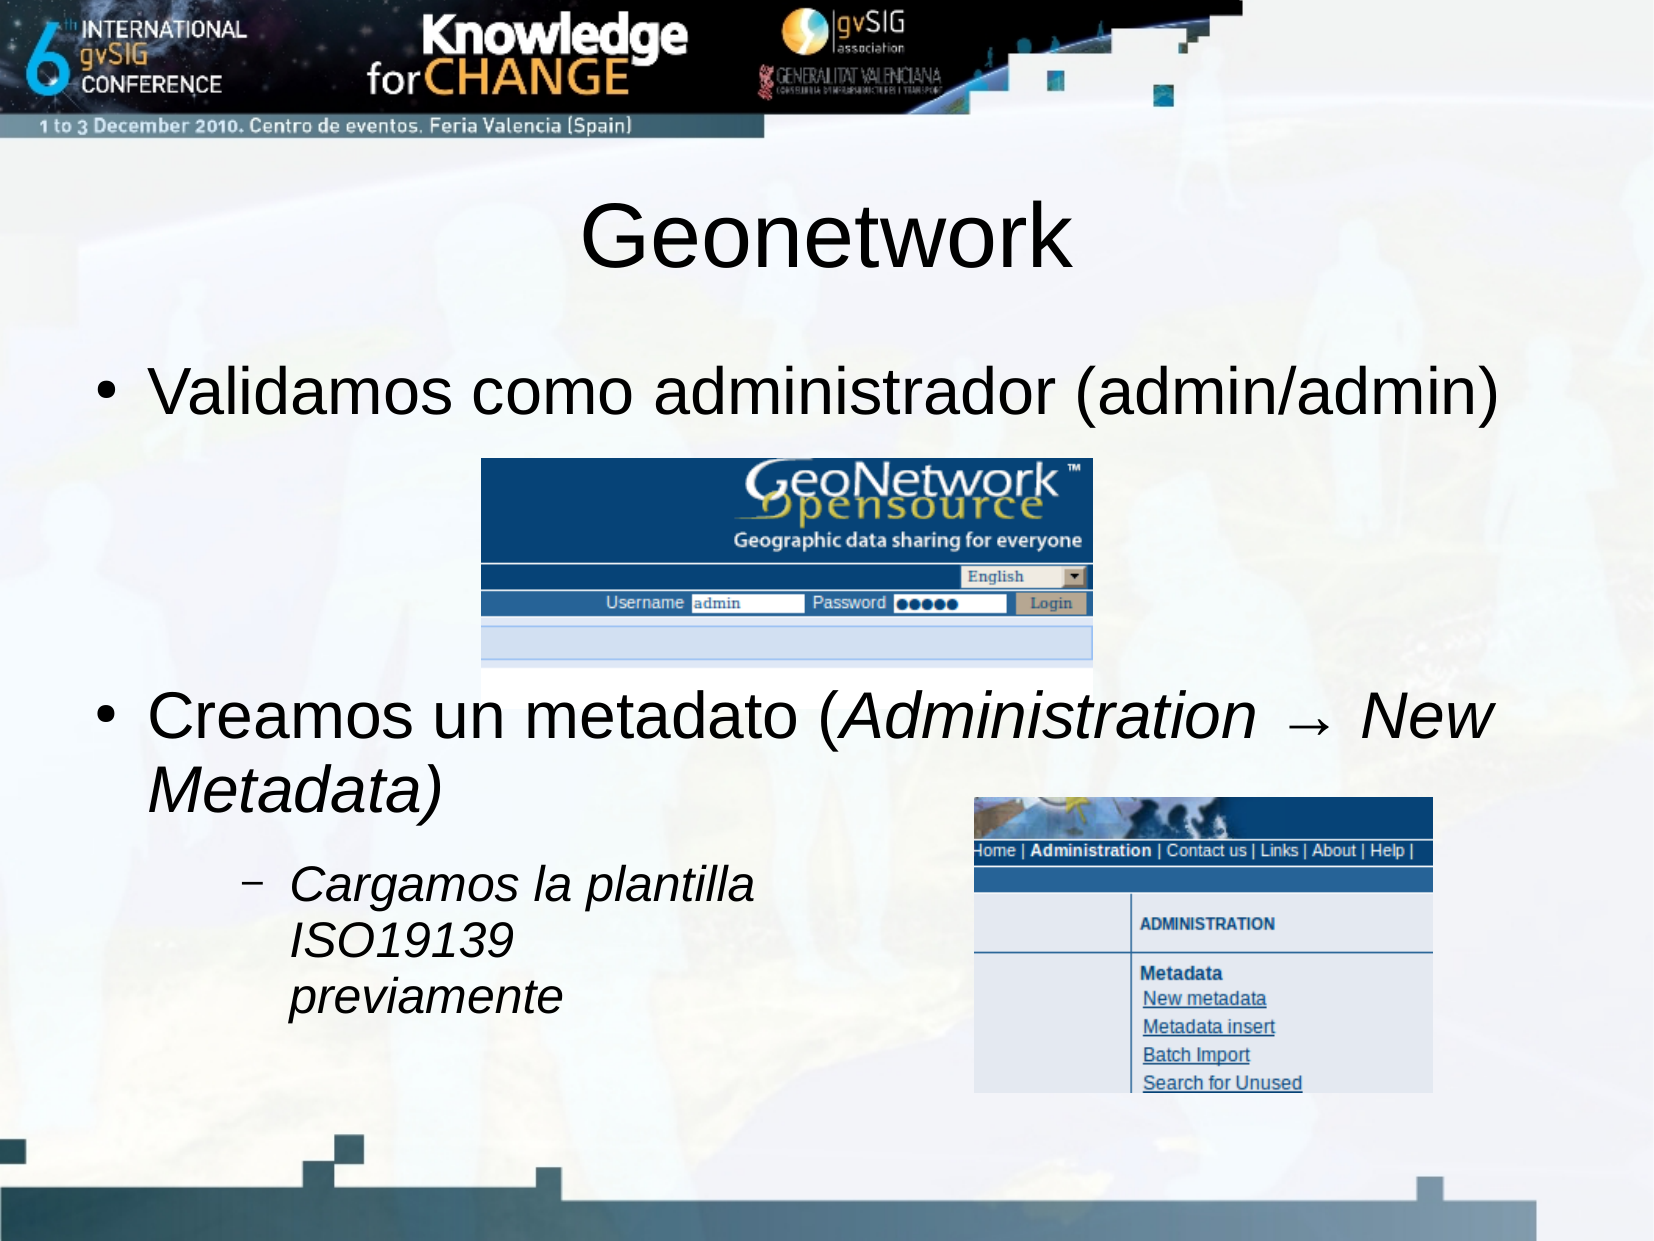

# Geonetwork
Validamos como administrador (admin/admin)
Creamos un metadato (Administration → New Metadata)
Cargamos la plantilla ISO19139 previamente